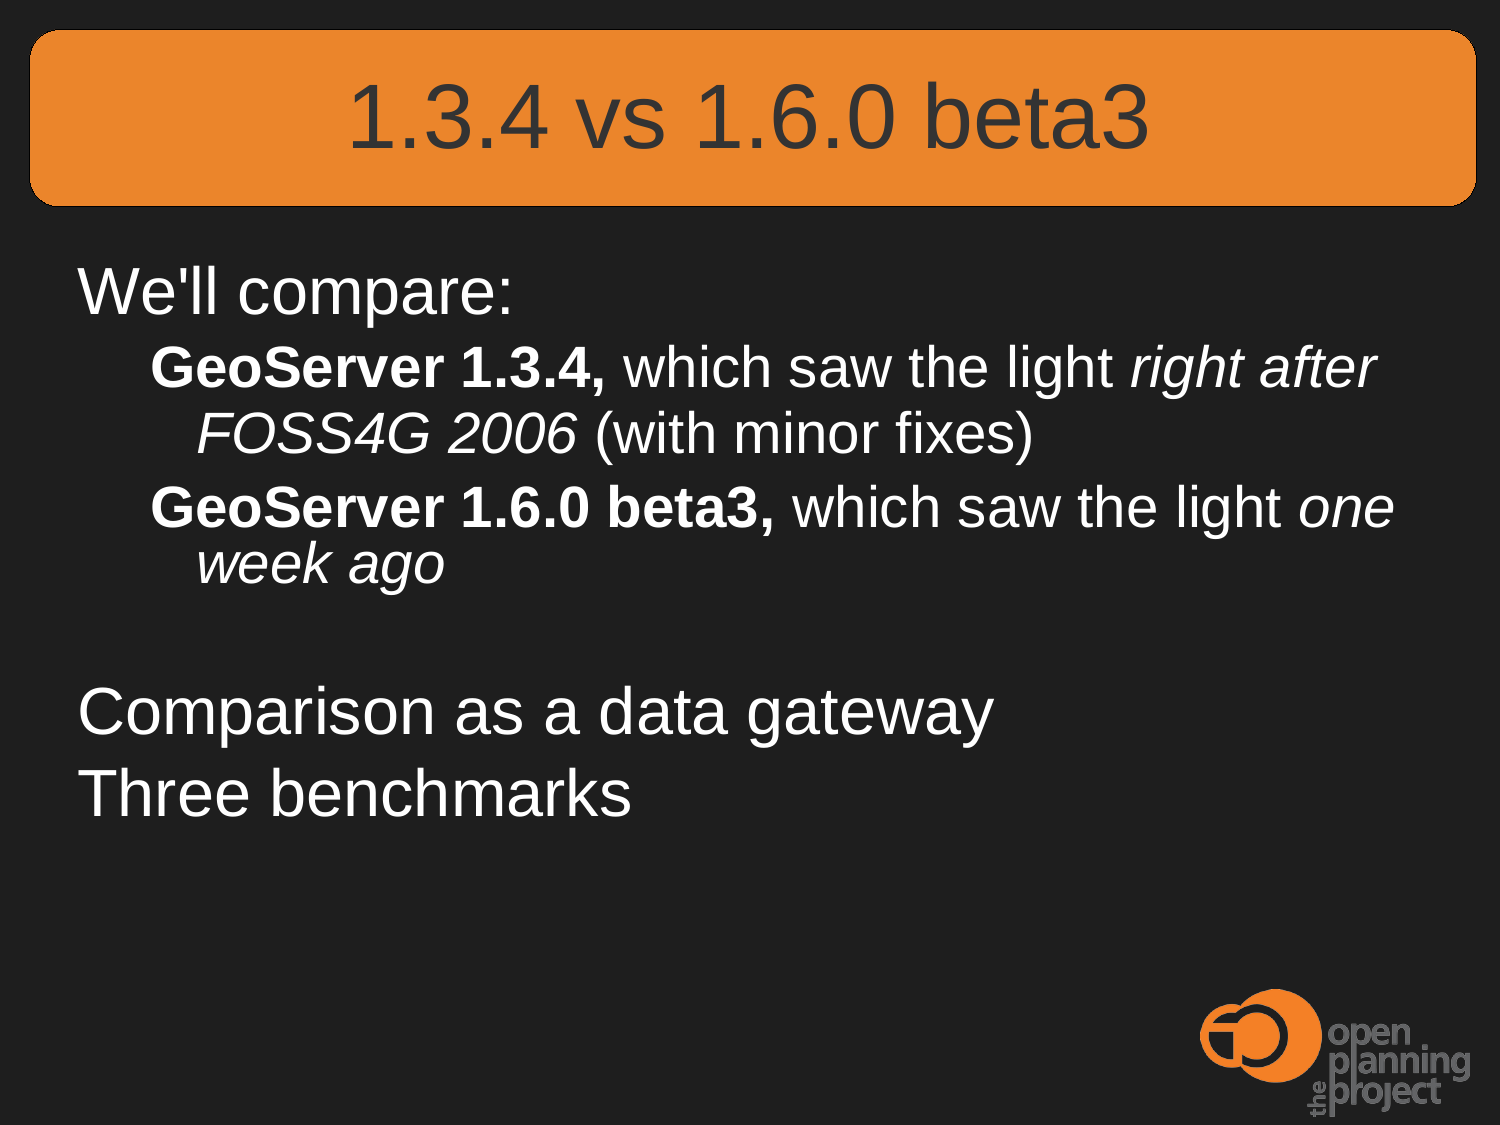

# 1.3.4 vs 1.6.0 beta3
We'll compare:
GeoServer 1.3.4, which saw the light right after FOSS4G 2006 (with minor fixes)‏
GeoServer 1.6.0 beta3, which saw the light one week ago
Comparison as a data gateway
Three benchmarks